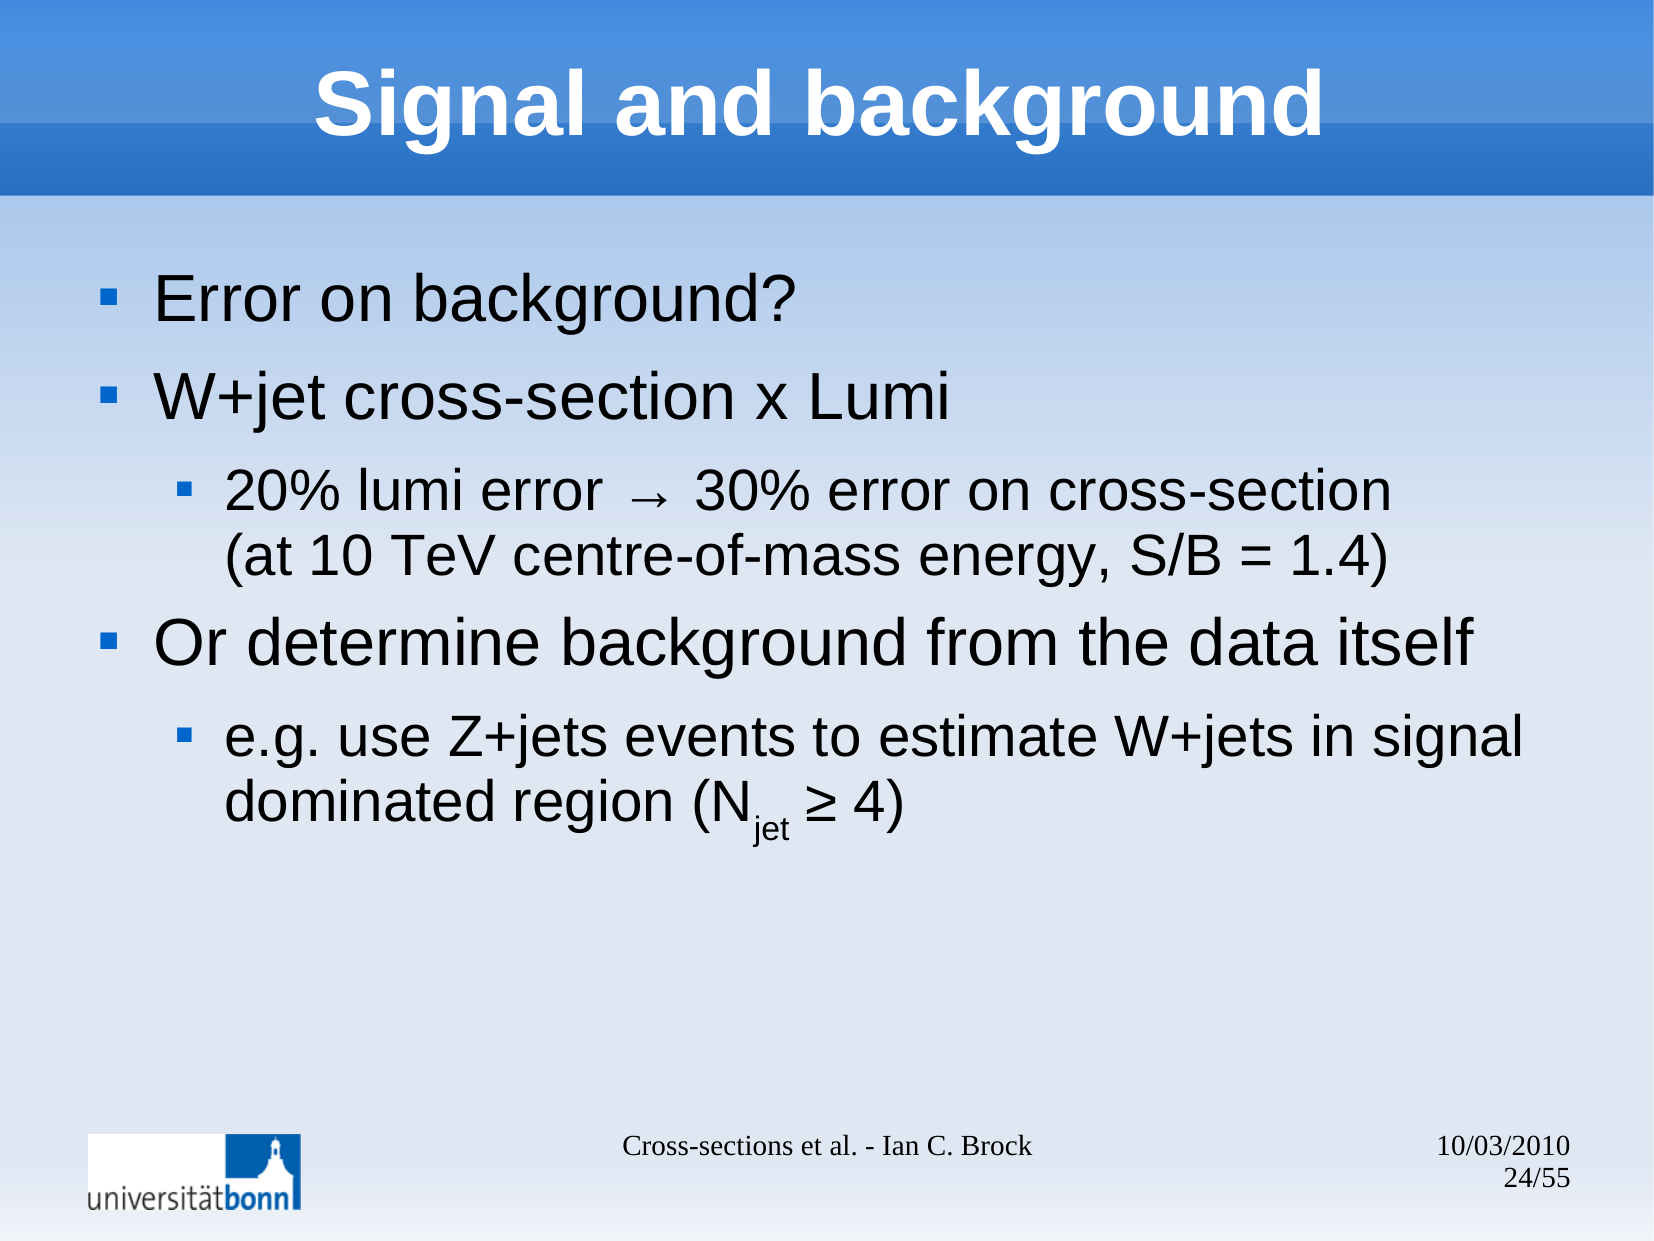

# Signal and background
Error on background?
W+jet cross-section x Lumi
20% lumi error → 30% error on cross-section
(at 10 TeV centre-of-mass energy, S/B = 1.4)
Or determine background from the data itself
e.g. use Z+jets events to estimate W+jets in signal dominated region (Njet ≥ 4)
Cross-sections et al. - Ian C. Brock
24